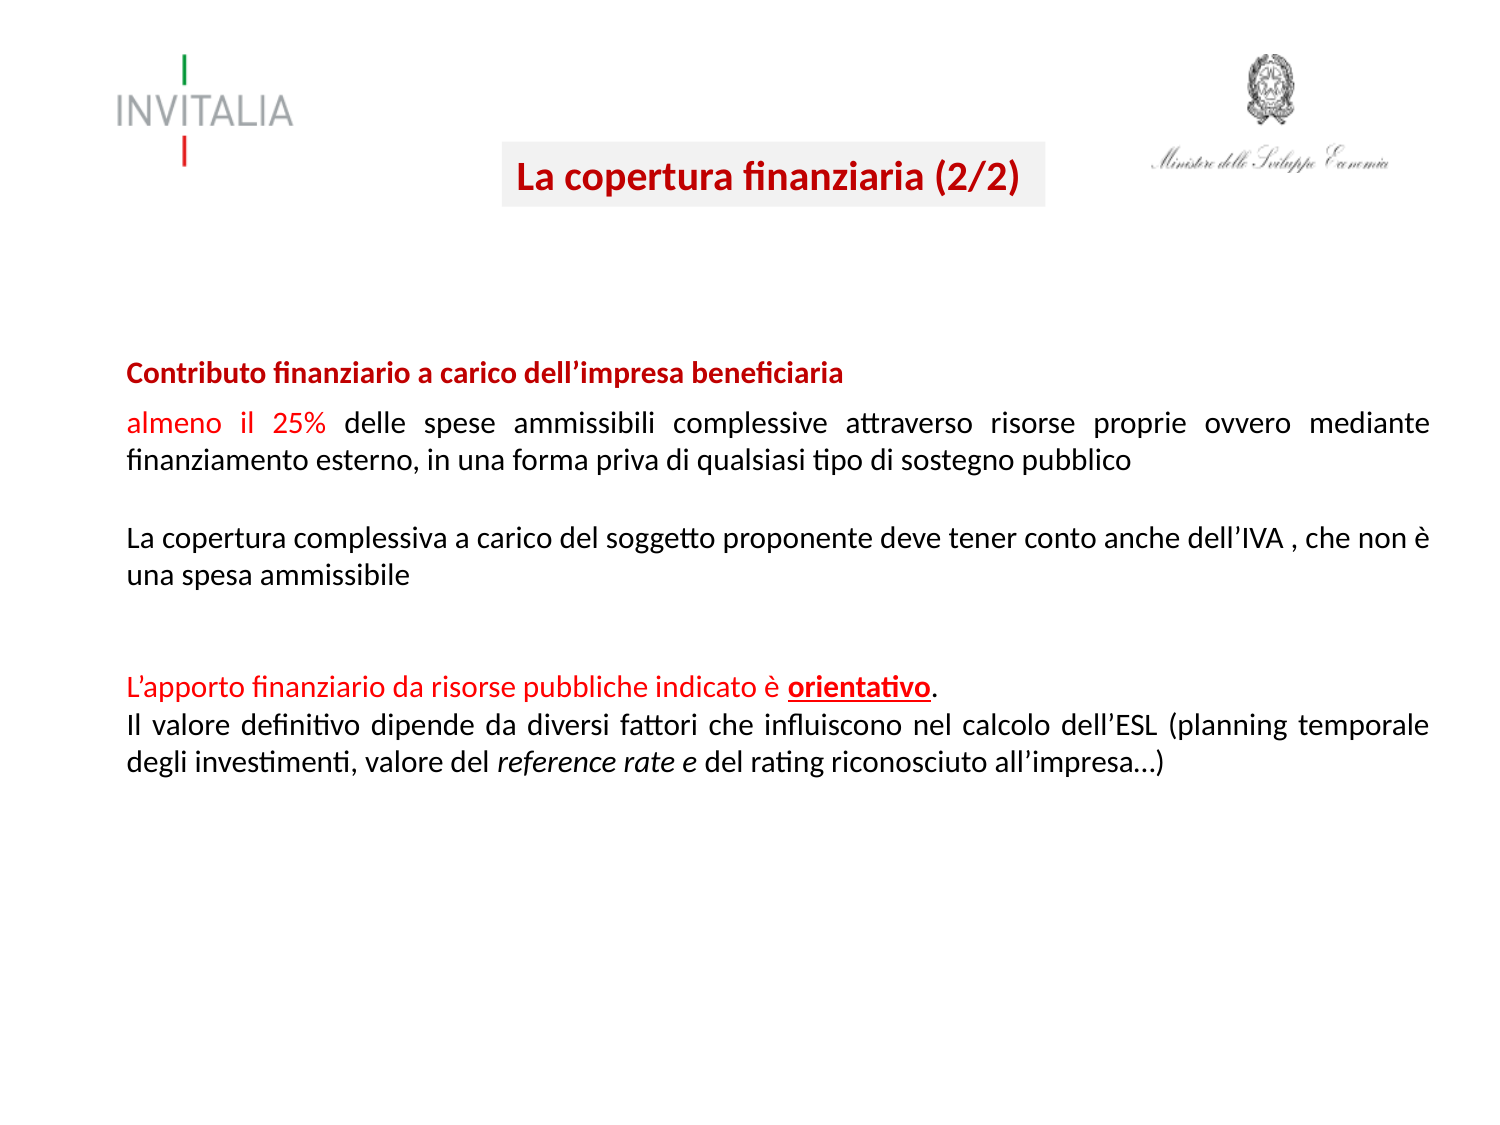

La copertura finanziaria (2/2)
Contributo finanziario a carico dell’impresa beneficiaria
almeno il 25% delle spese ammissibili complessive attraverso risorse proprie ovvero mediante finanziamento esterno, in una forma priva di qualsiasi tipo di sostegno pubblico
La copertura complessiva a carico del soggetto proponente deve tener conto anche dell’IVA , che non è una spesa ammissibile
L’apporto finanziario da risorse pubbliche indicato è orientativo.
Il valore definitivo dipende da diversi fattori che influiscono nel calcolo dell’ESL (planning temporale degli investimenti, valore del reference rate e del rating riconosciuto all’impresa…)